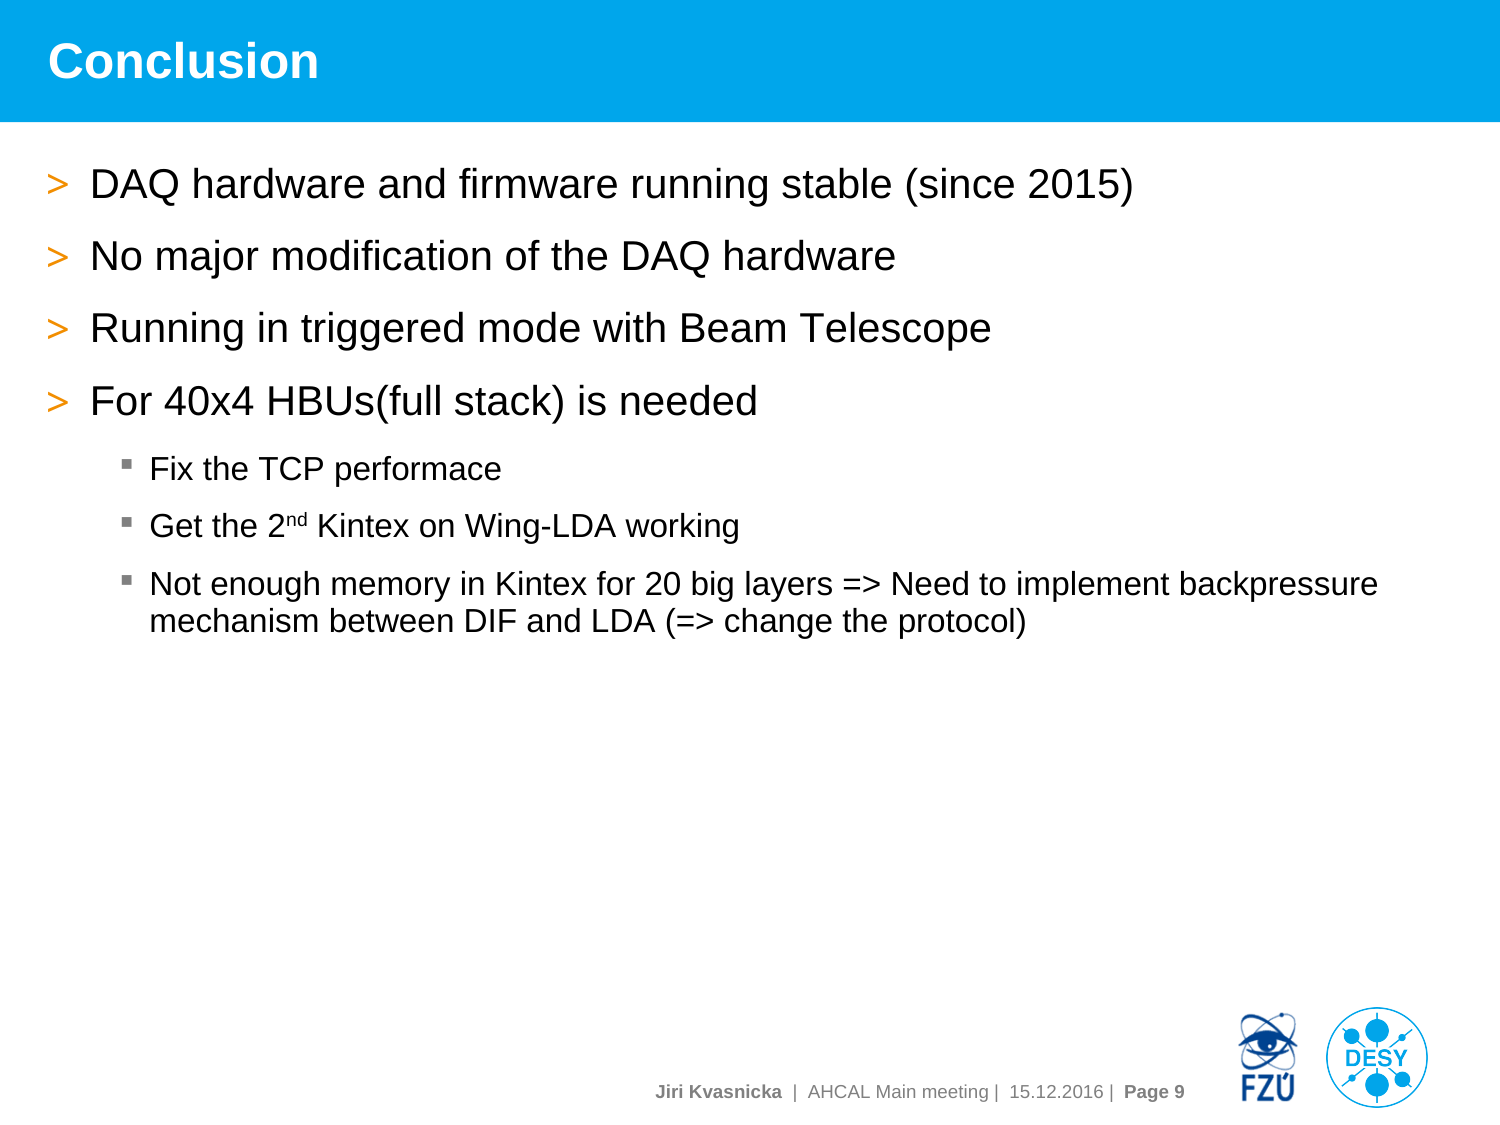

# Conclusion
DAQ hardware and firmware running stable (since 2015)
No major modification of the DAQ hardware
Running in triggered mode with Beam Telescope
For 40x4 HBUs(full stack) is needed
Fix the TCP performace
Get the 2nd Kintex on Wing-LDA working
Not enough memory in Kintex for 20 big layers => Need to implement backpressure mechanism between DIF and LDA (=> change the protocol)